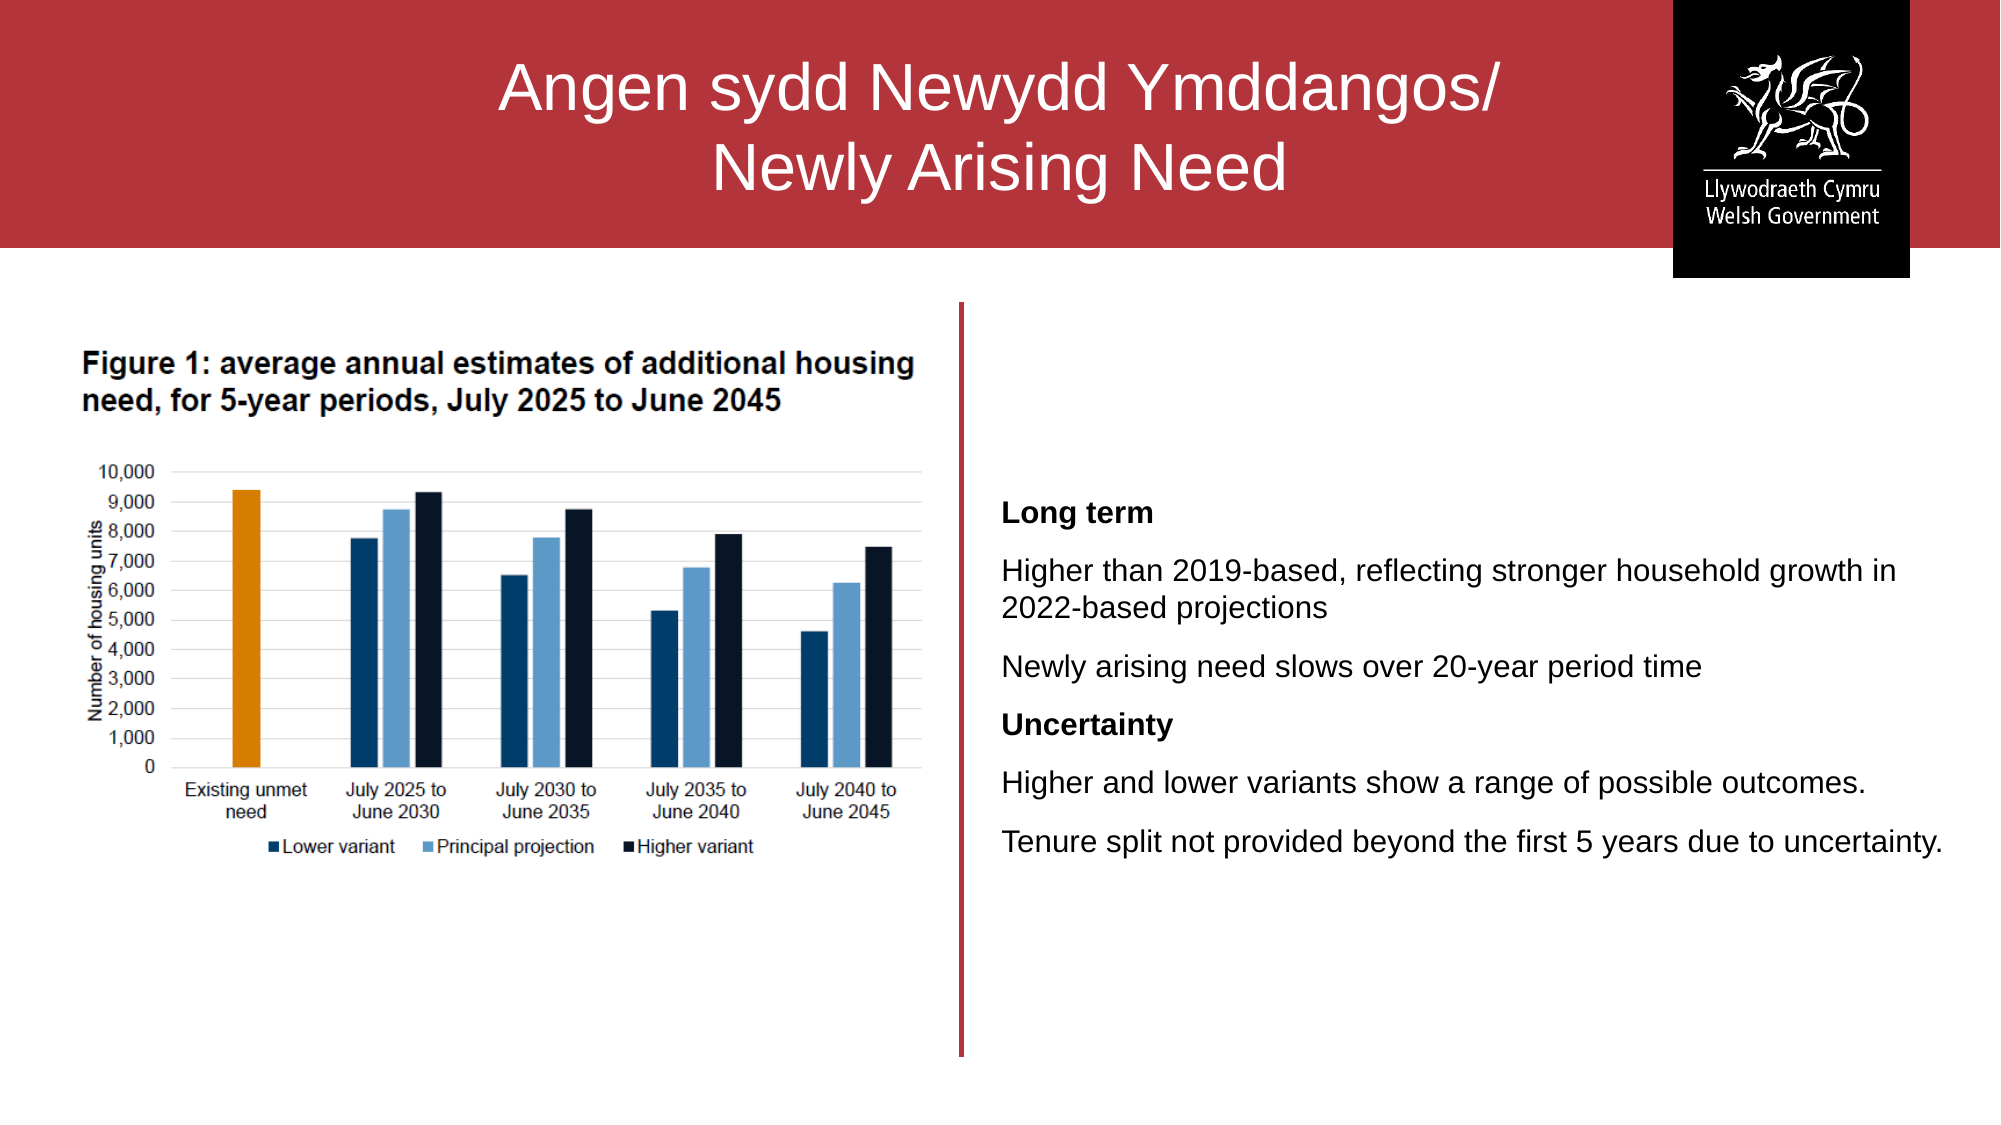

# Angen sydd Newydd Ymddangos/ Newly Arising Need
Long term
Higher than 2019‑based, reflecting stronger household growth in 2022‑based projections
Newly arising need slows over 20-year period time
Uncertainty
Higher and lower variants show a range of possible outcomes.
Tenure split not provided beyond the first 5 years due to uncertainty.